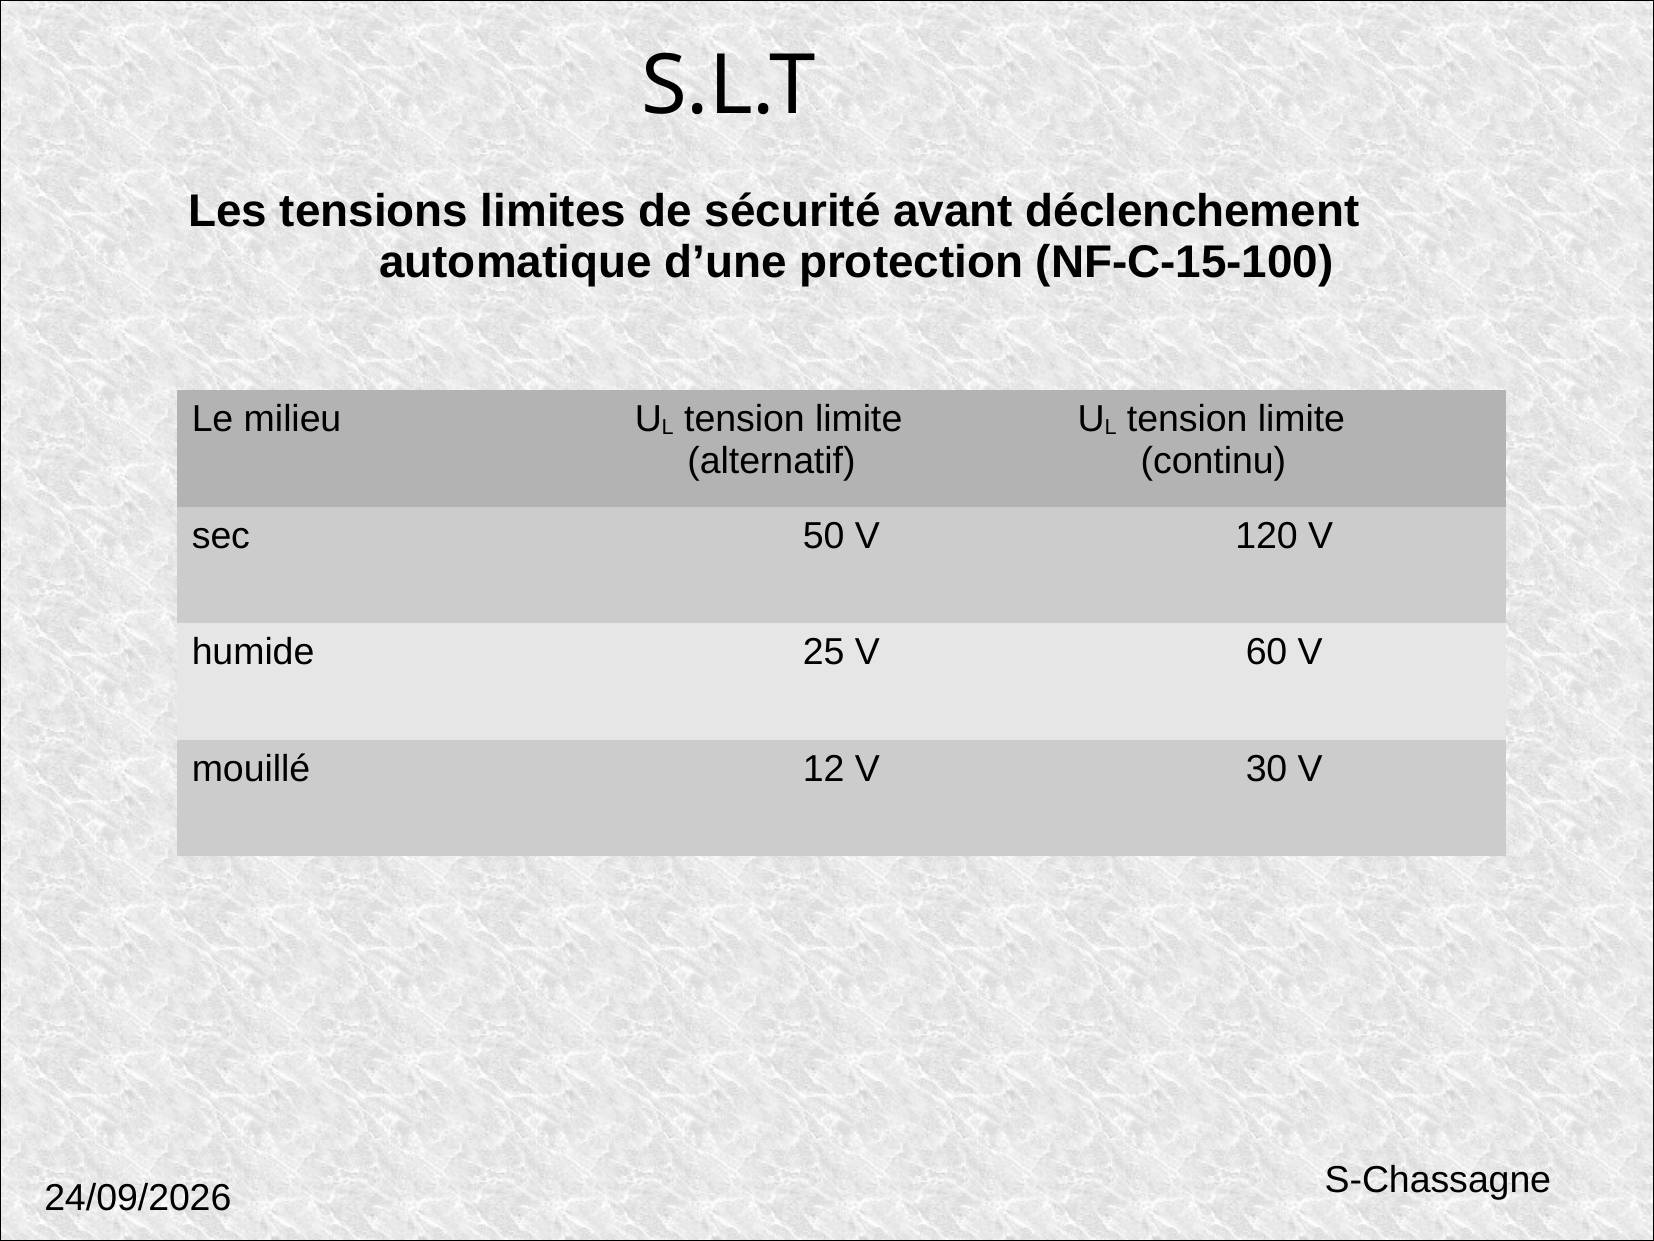

S.L.T
Les tensions limites de sécurité avant déclenchement
 automatique d’une protection (NF-C-15-100)
| Le milieu | UL tension limite (alternatif) | UL tension limite (continu) |
| --- | --- | --- |
| sec | 50 V | 120 V |
| humide | 25 V | 60 V |
| mouillé | 12 V | 30 V |